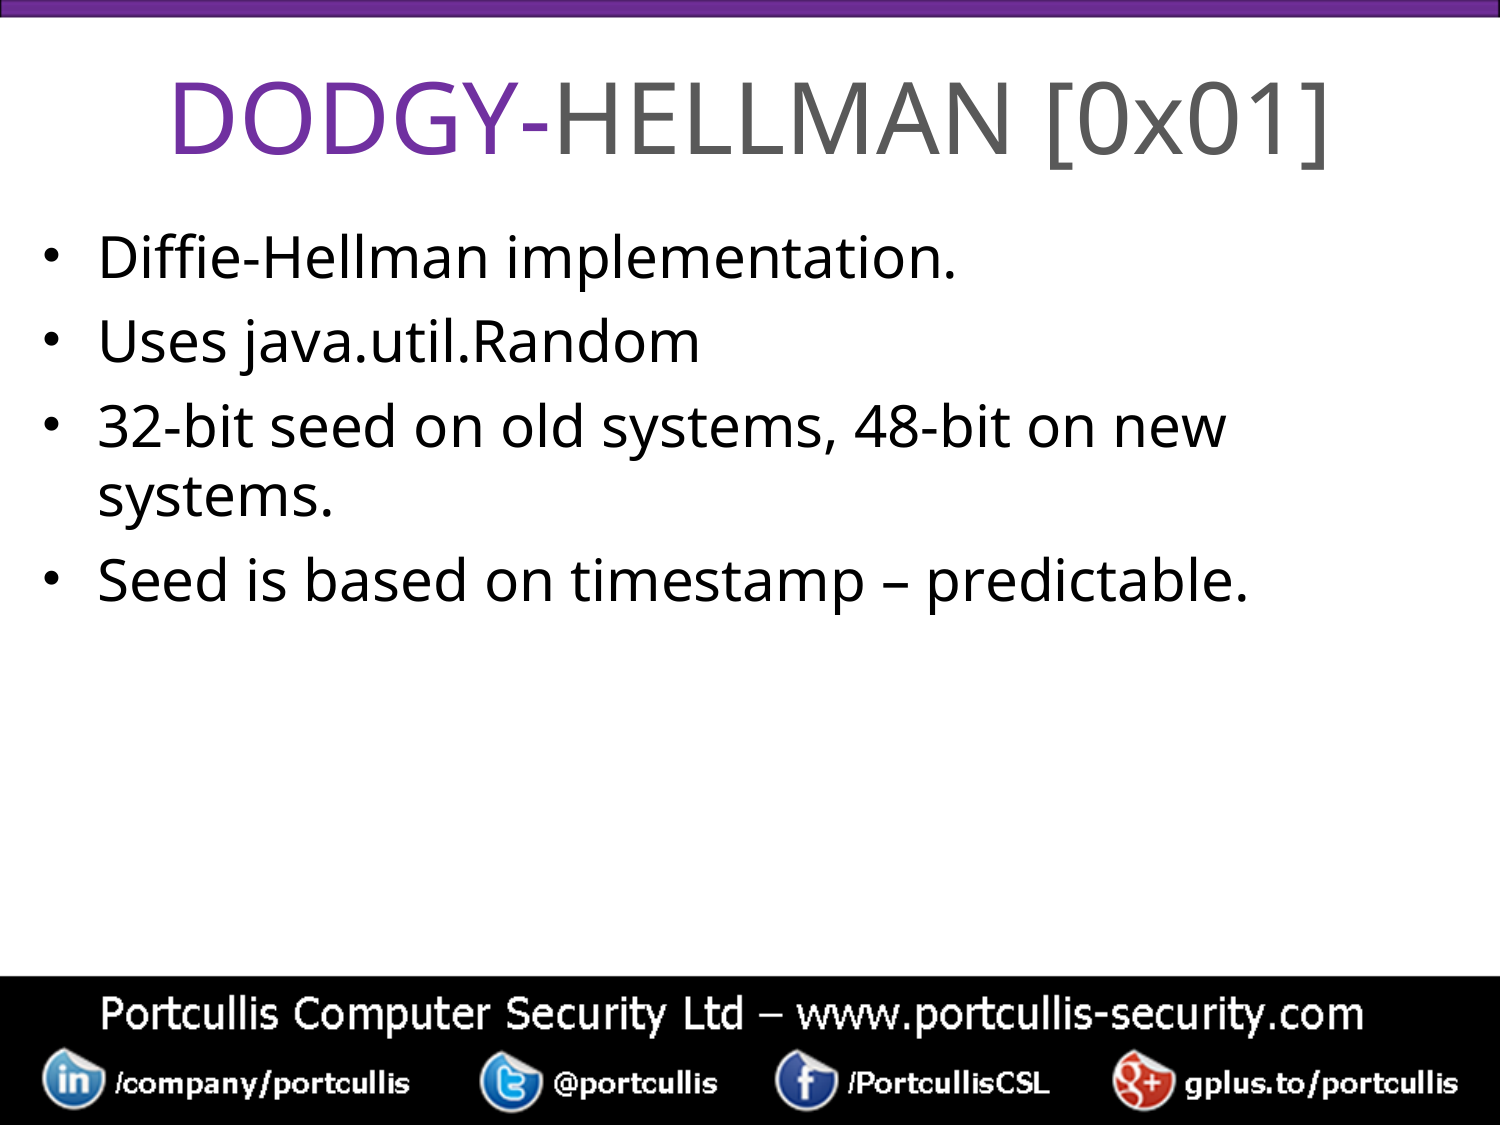

# DODGY-HELLMAN [0x01]
Diffie-Hellman implementation.
Uses java.util.Random
32-bit seed on old systems, 48-bit on new systems.
Seed is based on timestamp – predictable.